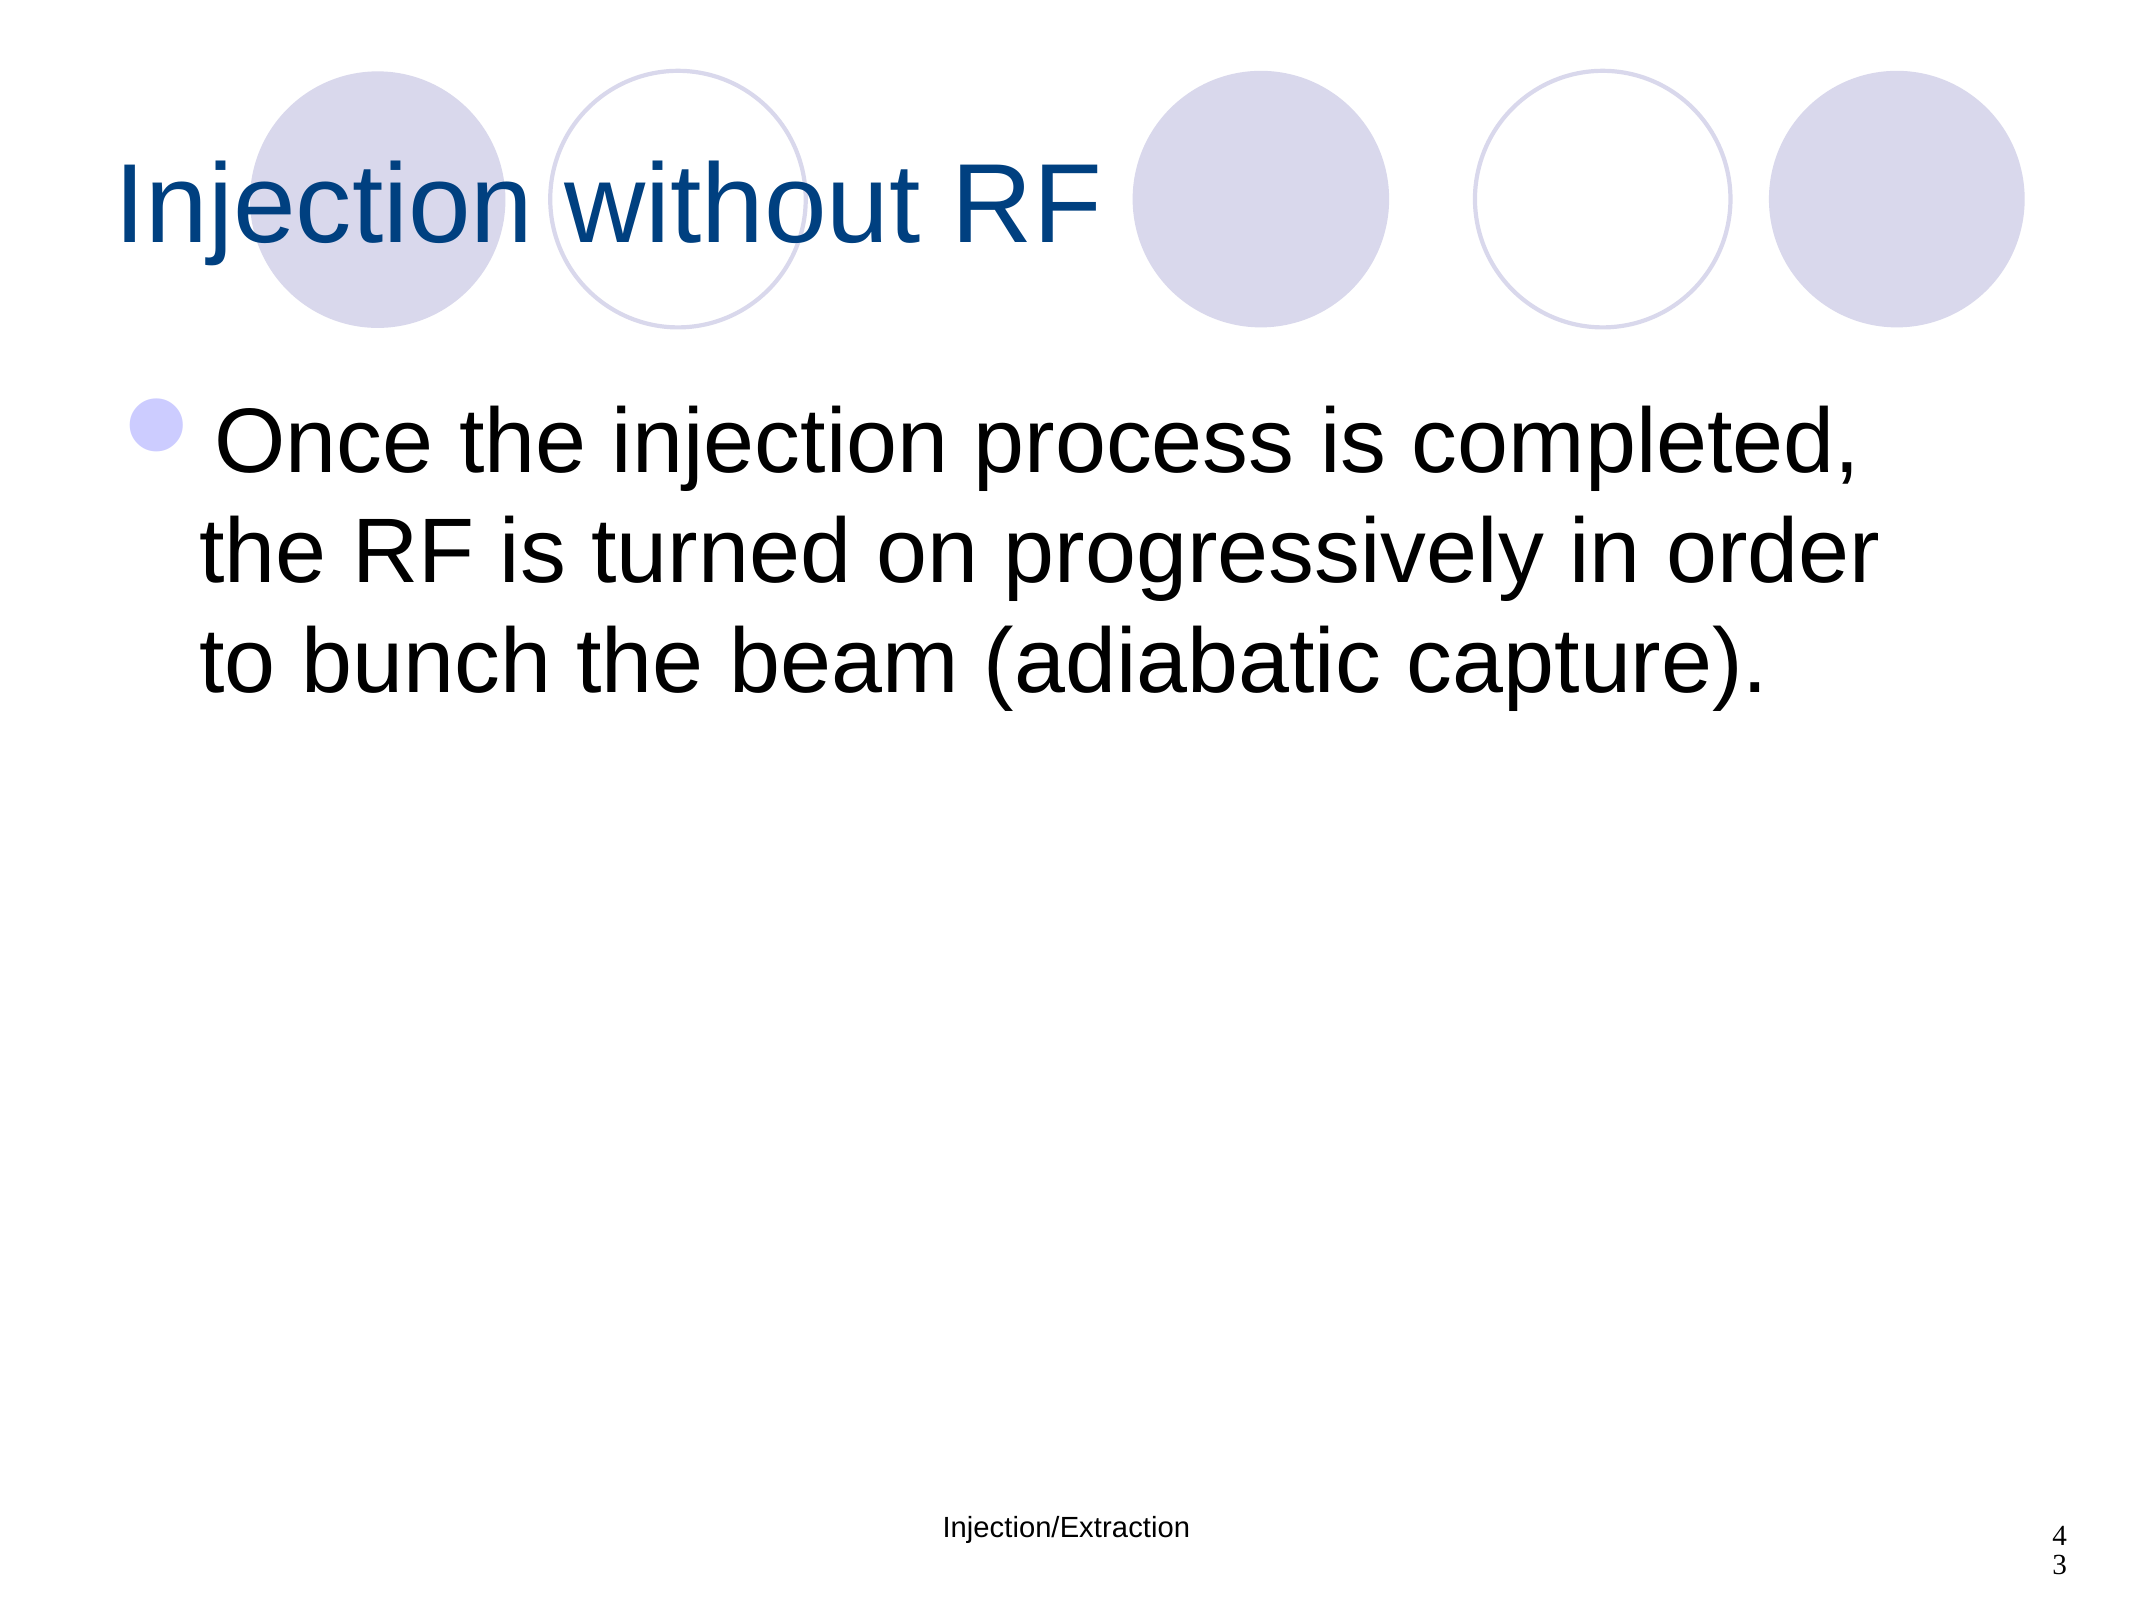

# Injection without RF
Once the injection process is completed, the RF is turned on progressively in order to bunch the beam (adiabatic capture).
43